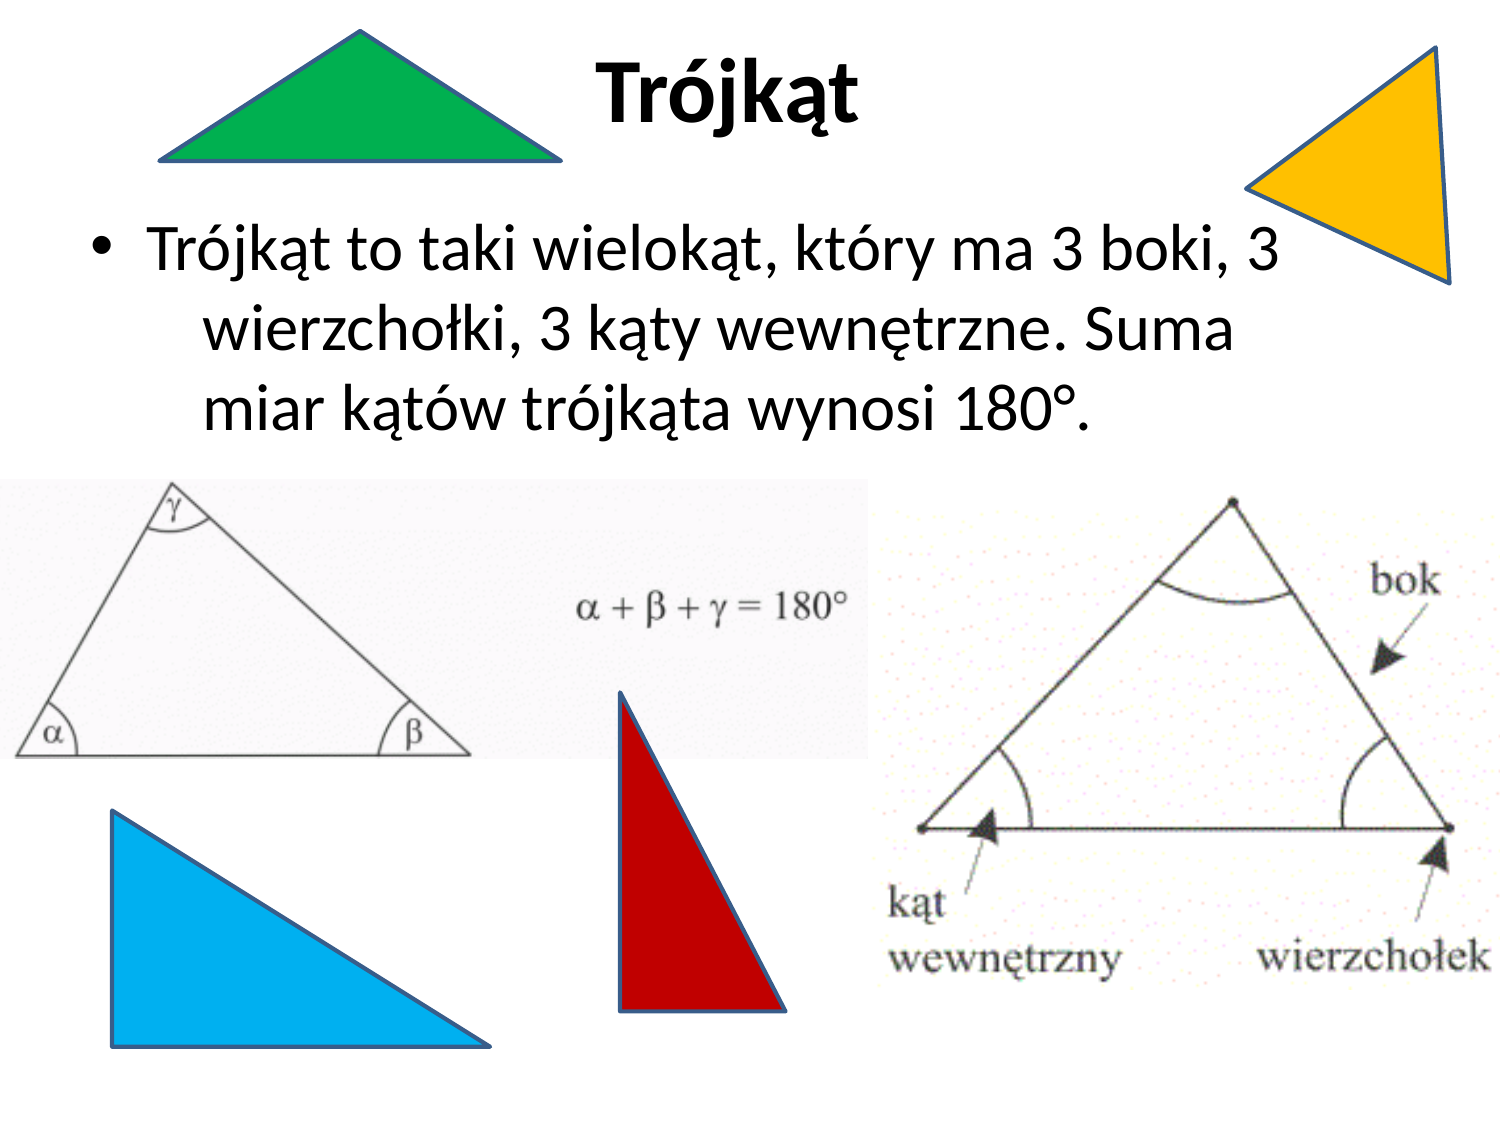

# Trójkąt
Trójkąt to taki wielokąt, który ma 3 boki, 3 wierzchołki, 3 kąty wewnętrzne. Suma miar kątów trójkąta wynosi 180°.